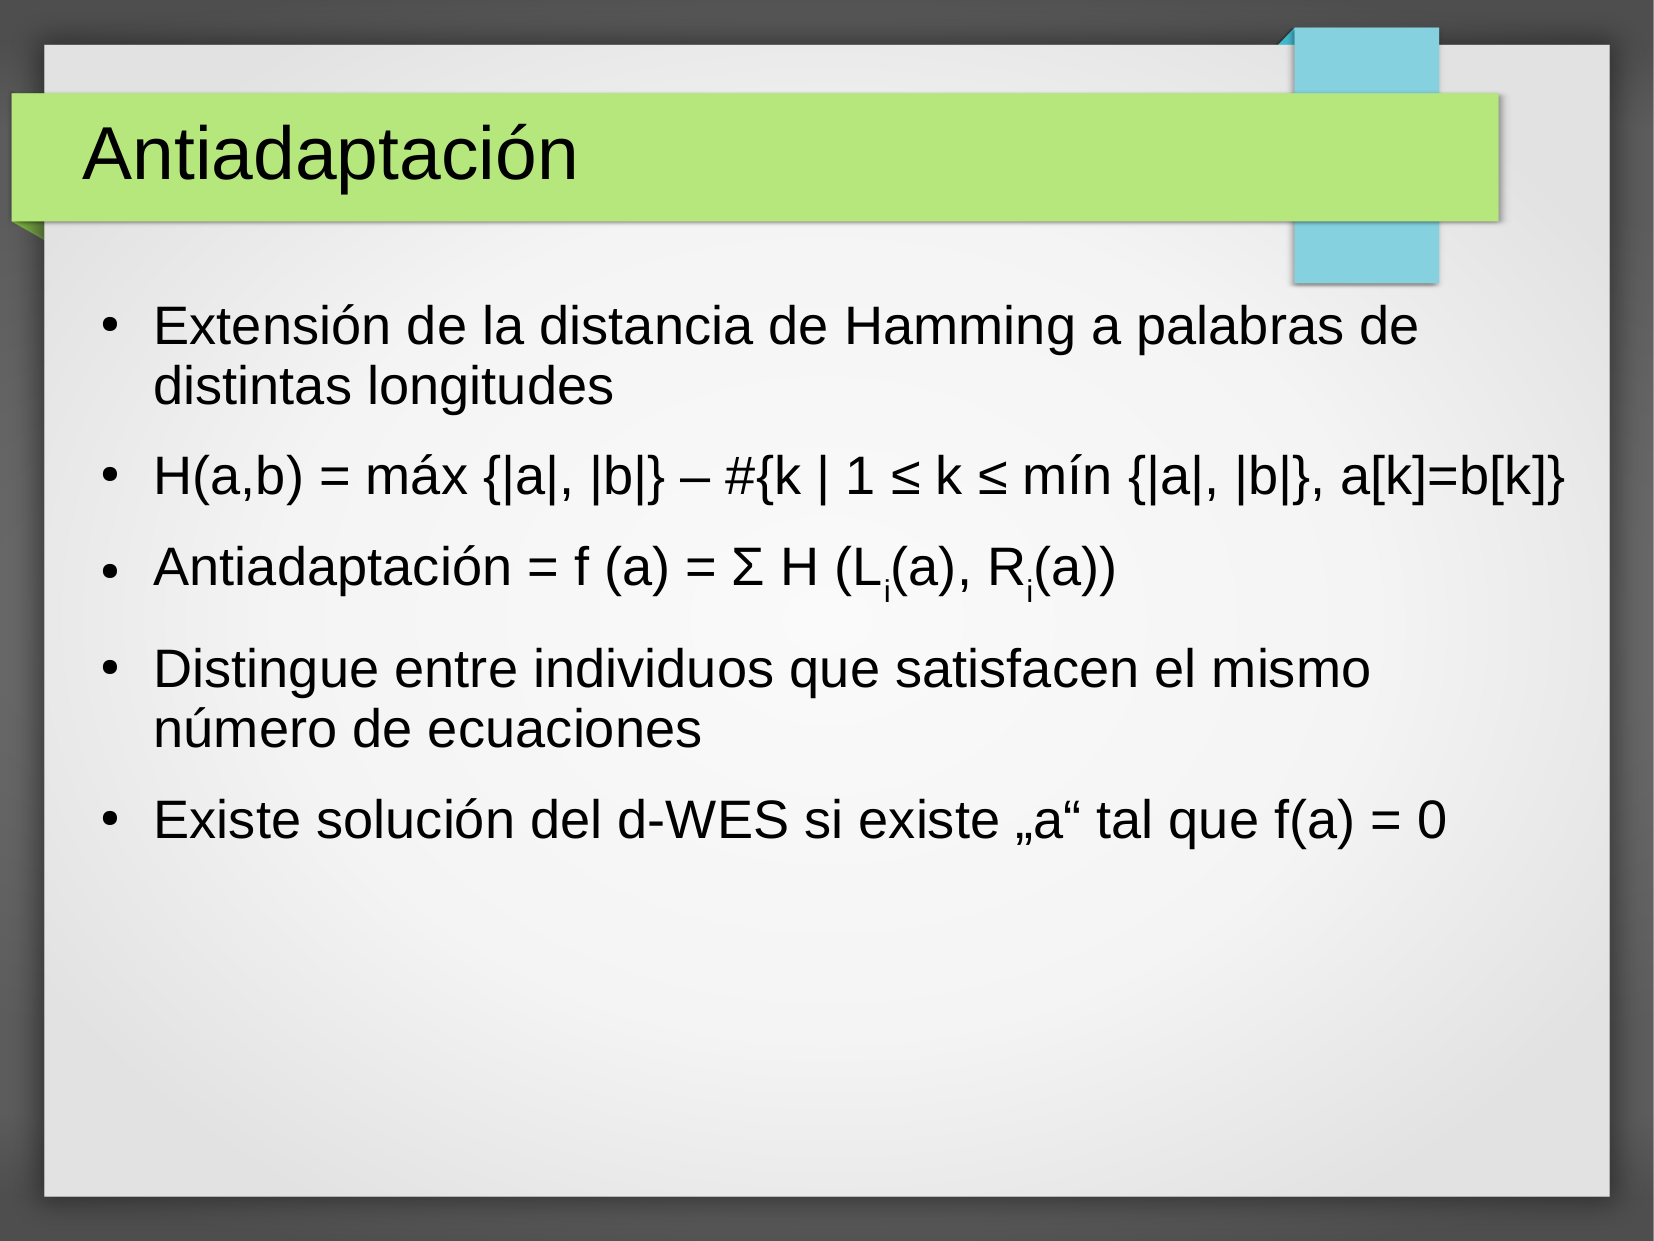

# Antiadaptación
Extensión de la distancia de Hamming a palabras de distintas longitudes
H(a,b) = máx {|a|, |b|} – #{k | 1 ≤ k ≤ mín {|a|, |b|}, a[k]=b[k]}
Antiadaptación = f (a) = Σ H (Li(a), Ri(a))
Distingue entre individuos que satisfacen el mismo número de ecuaciones
Existe solución del d-WES si existe „a“ tal que f(a) = 0